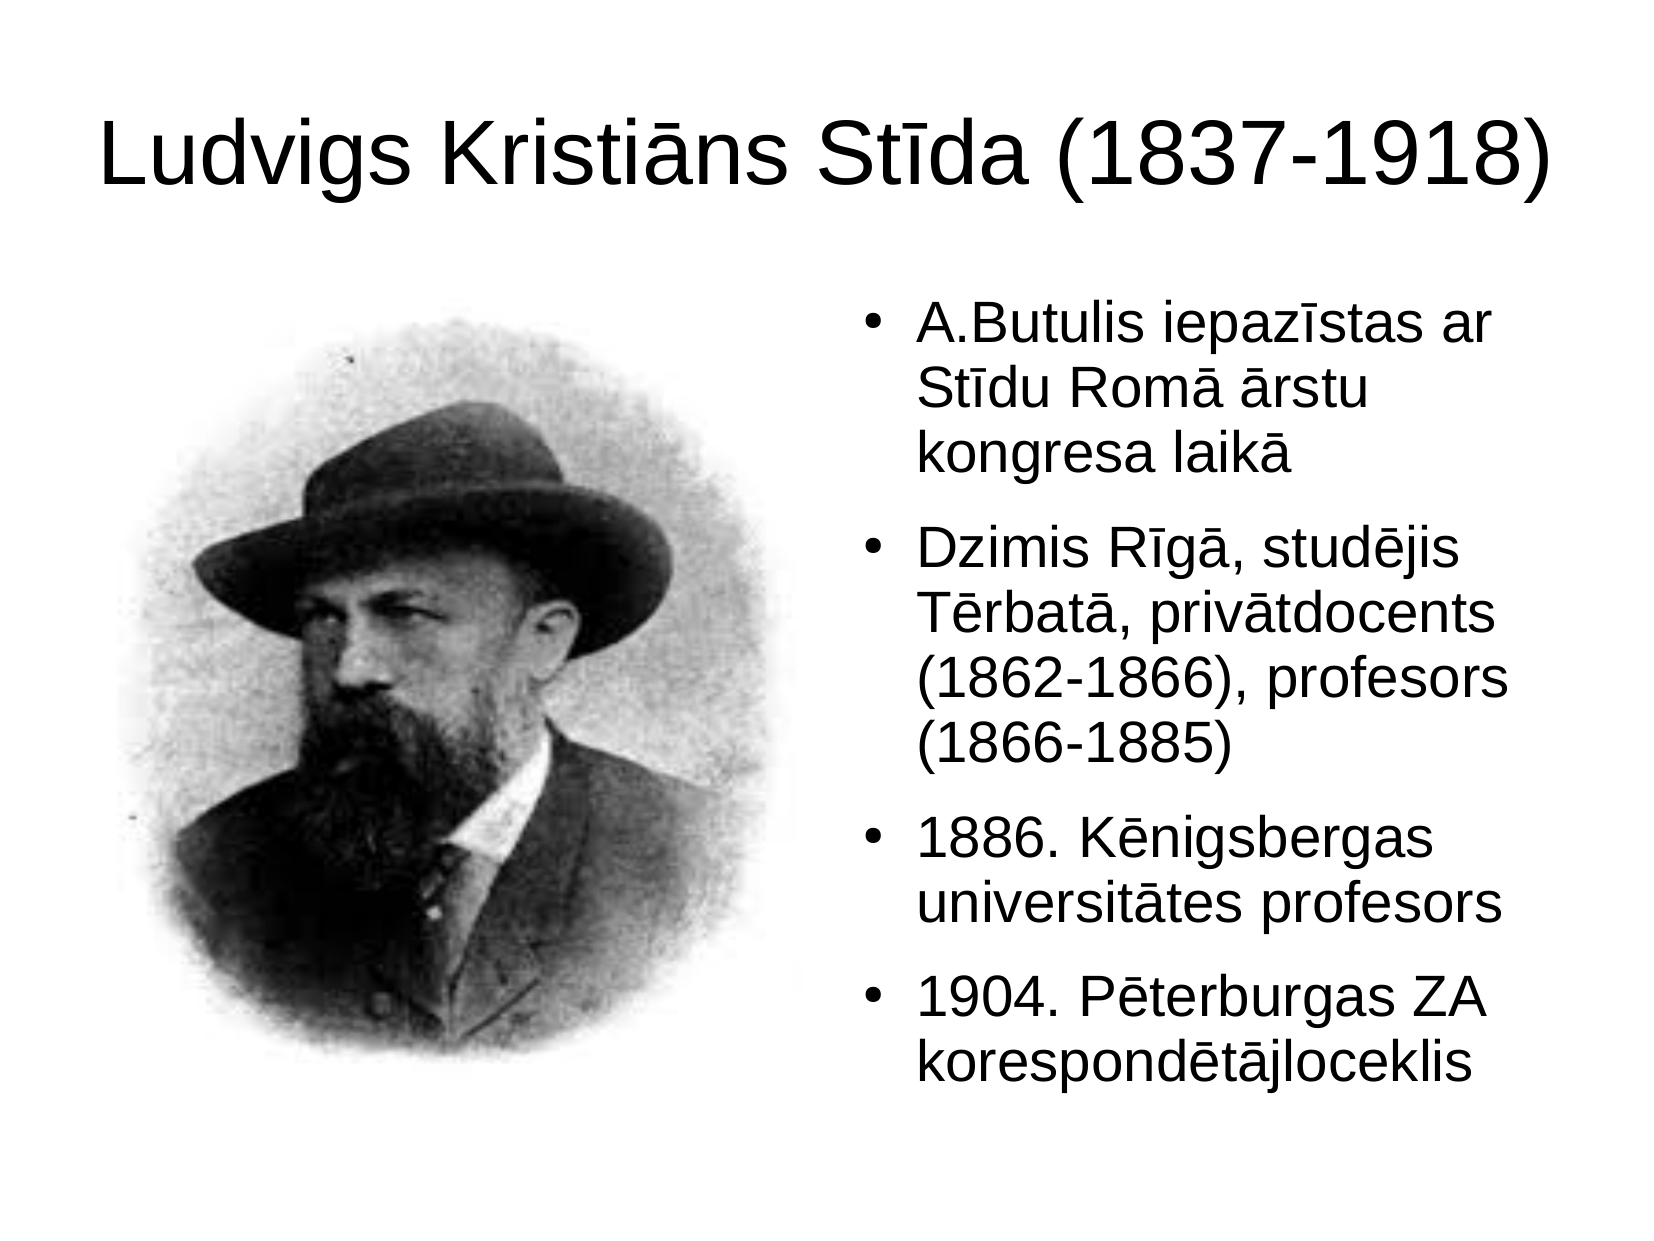

# Ludvigs Kristiāns Stīda (1837-1918)
A.Butulis iepazīstas ar Stīdu Romā ārstu kongresa laikā
Dzimis Rīgā, studējis Tērbatā, privātdocents (1862-1866), profesors (1866-1885)
1886. Kēnigsbergas universitātes profesors
1904. Pēterburgas ZA korespondētājloceklis